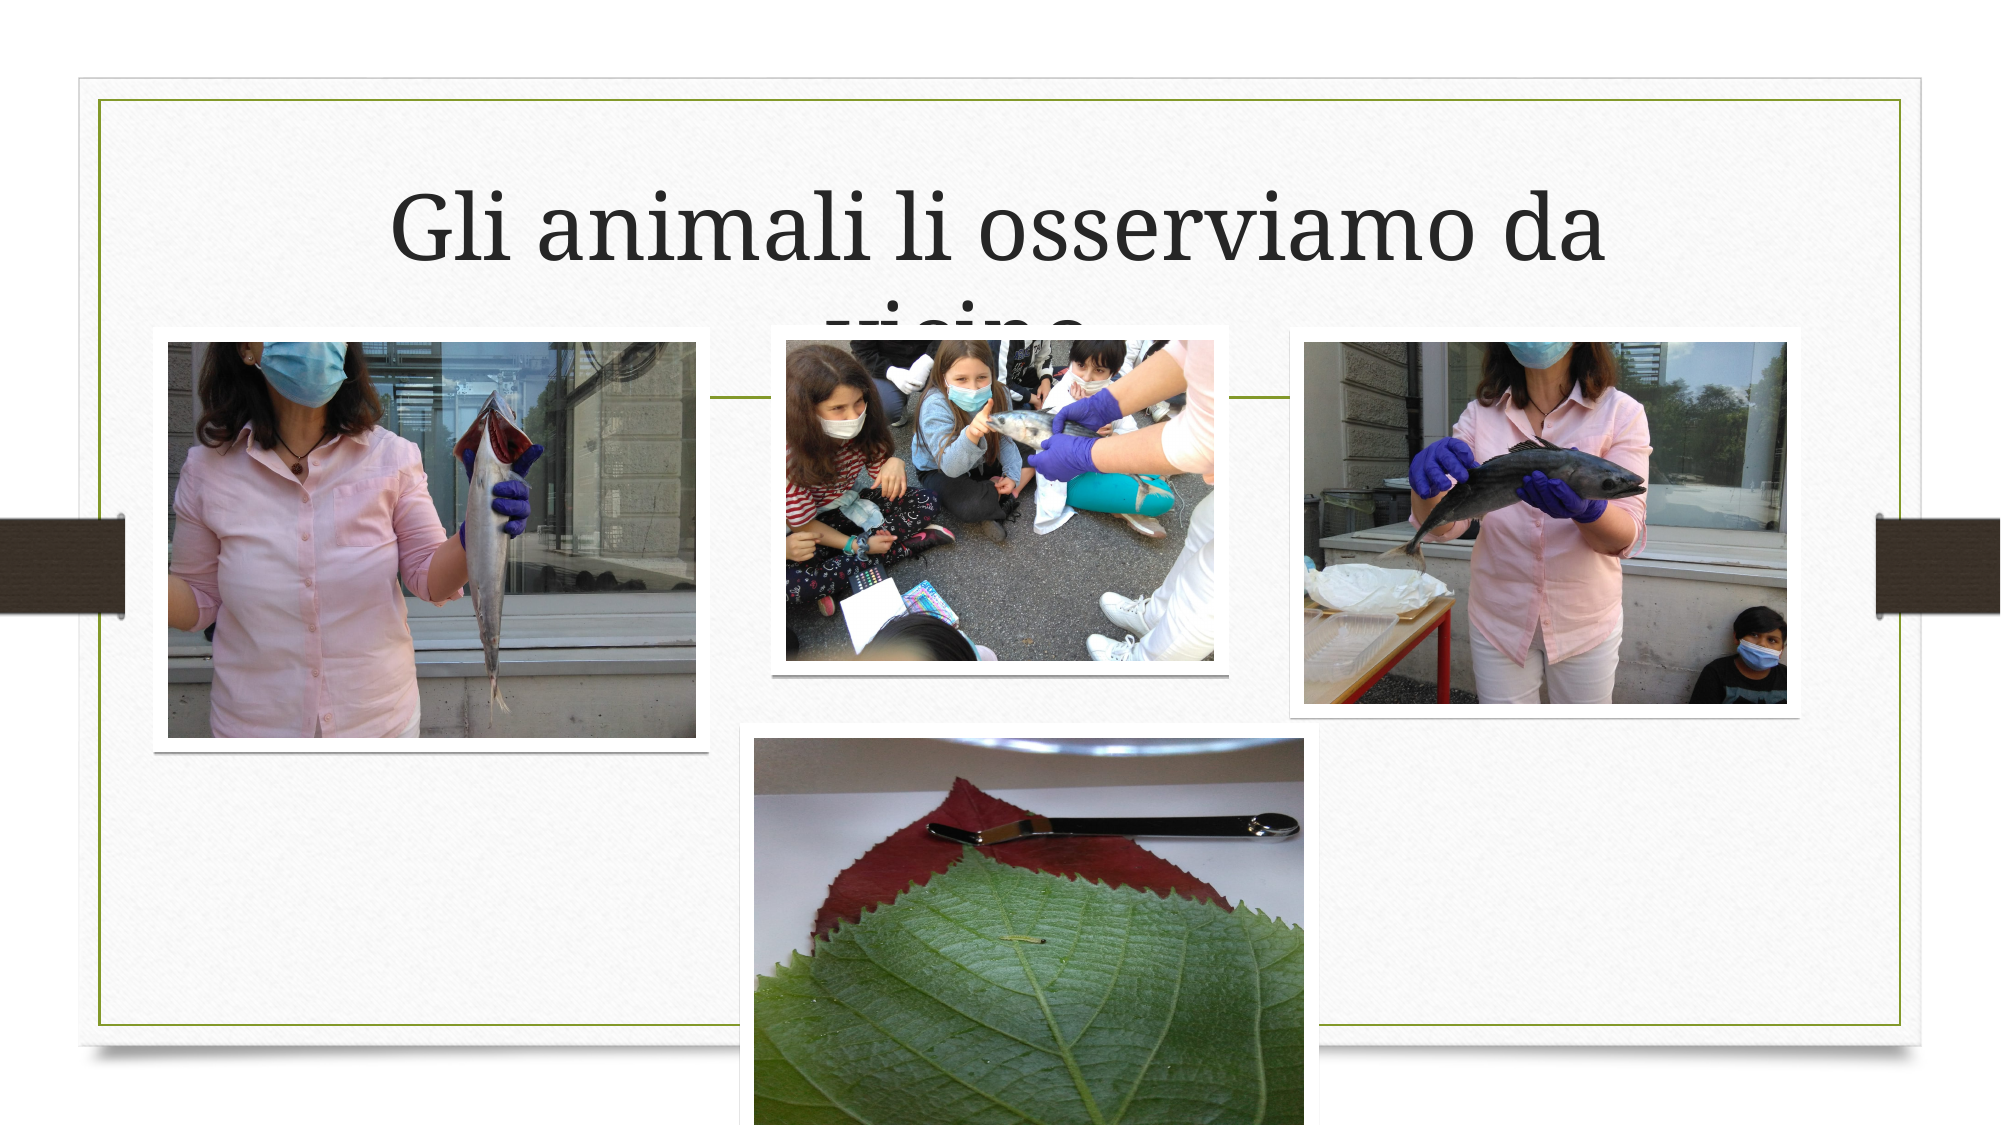

# Gli animali li osserviamo da vicino…